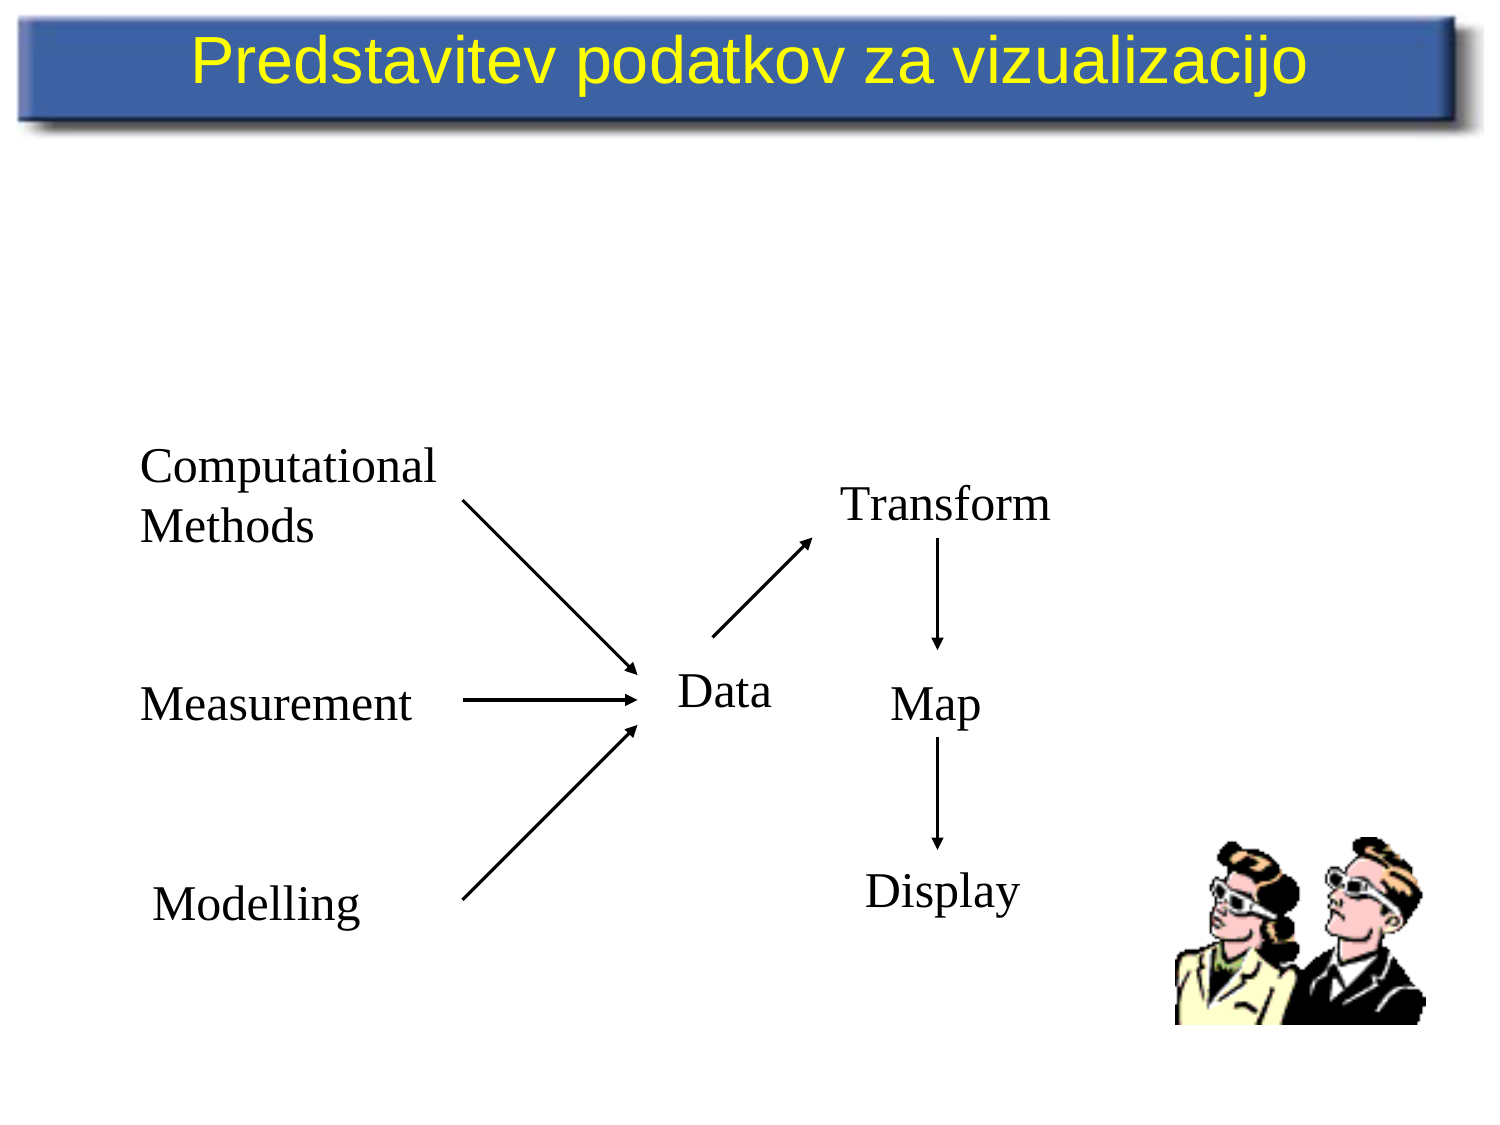

# Predstavitev podatkov za vizualizacijo
Computational Methods
Transform
Data
Measurement
Map
Display
Modelling